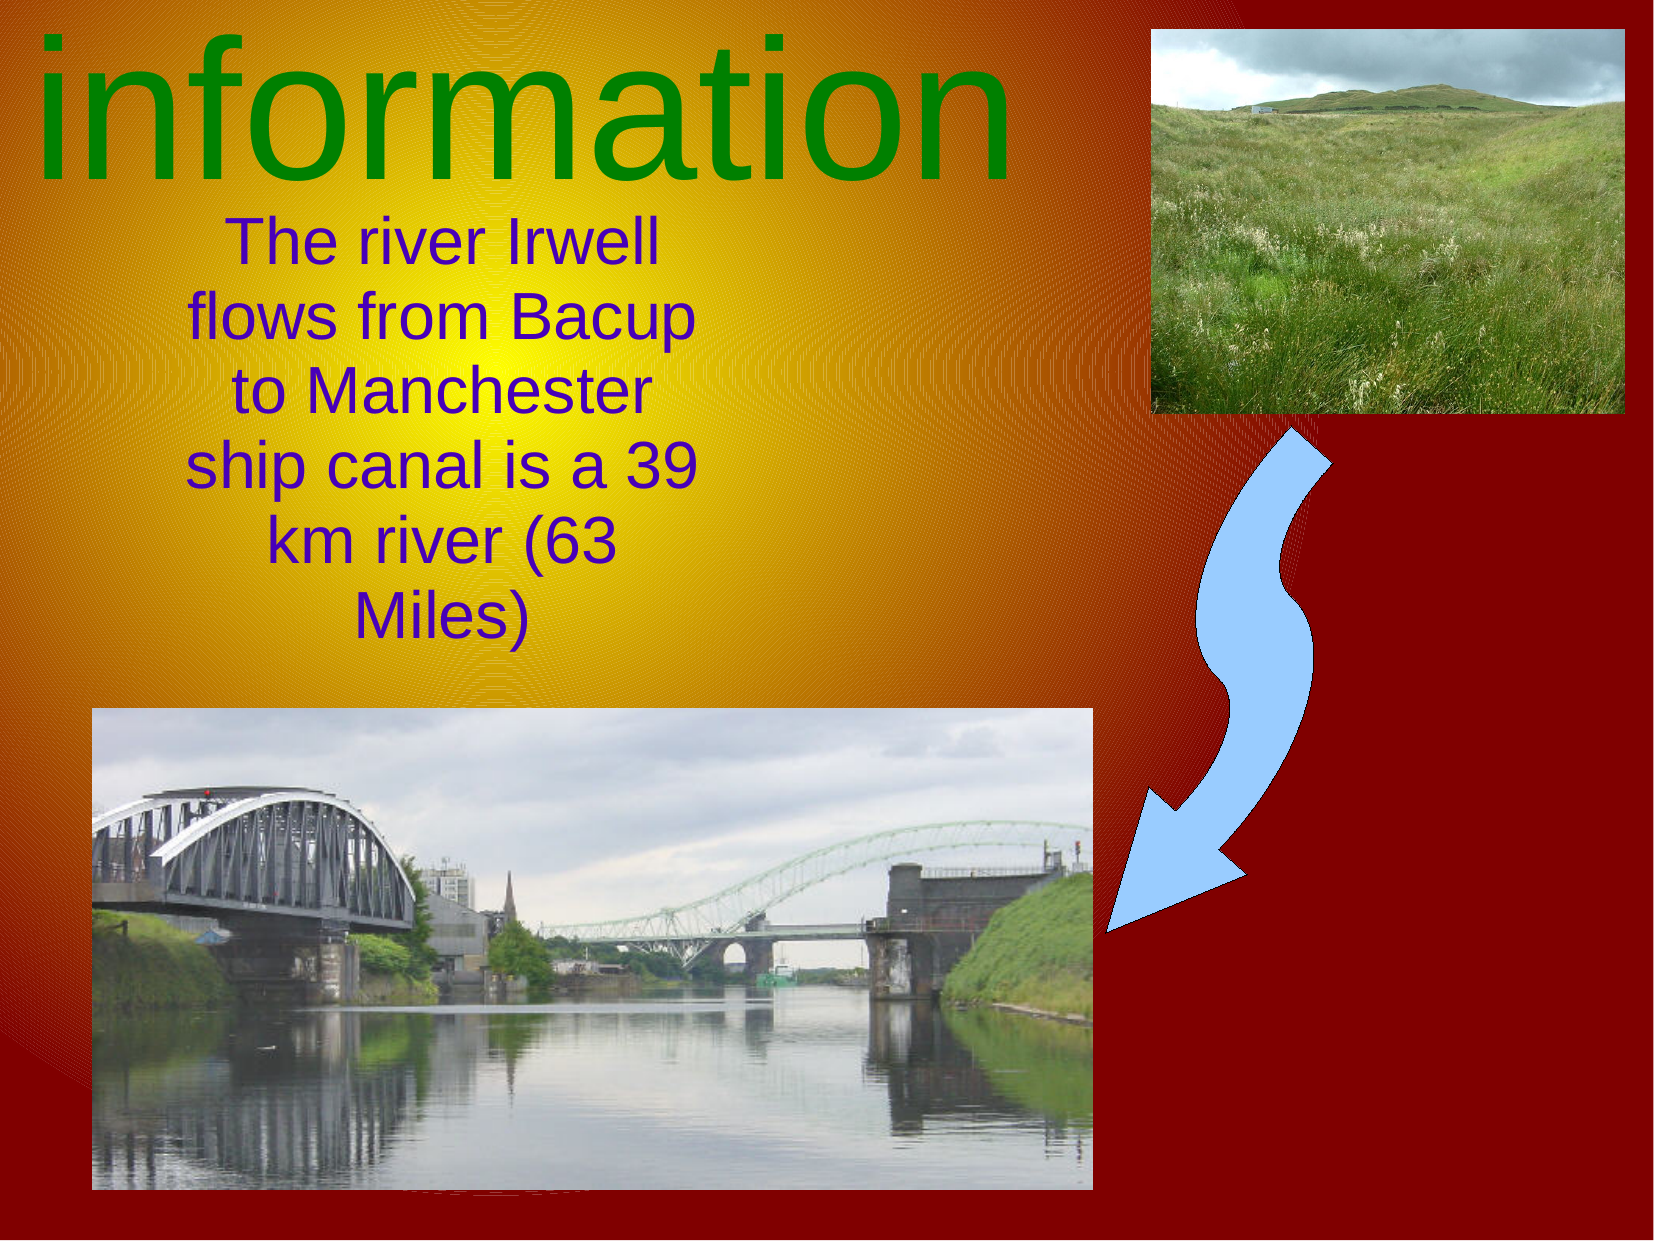

# information
The river Irwell flows from Bacup to Manchester ship canal is a 39 km river (63 Miles)